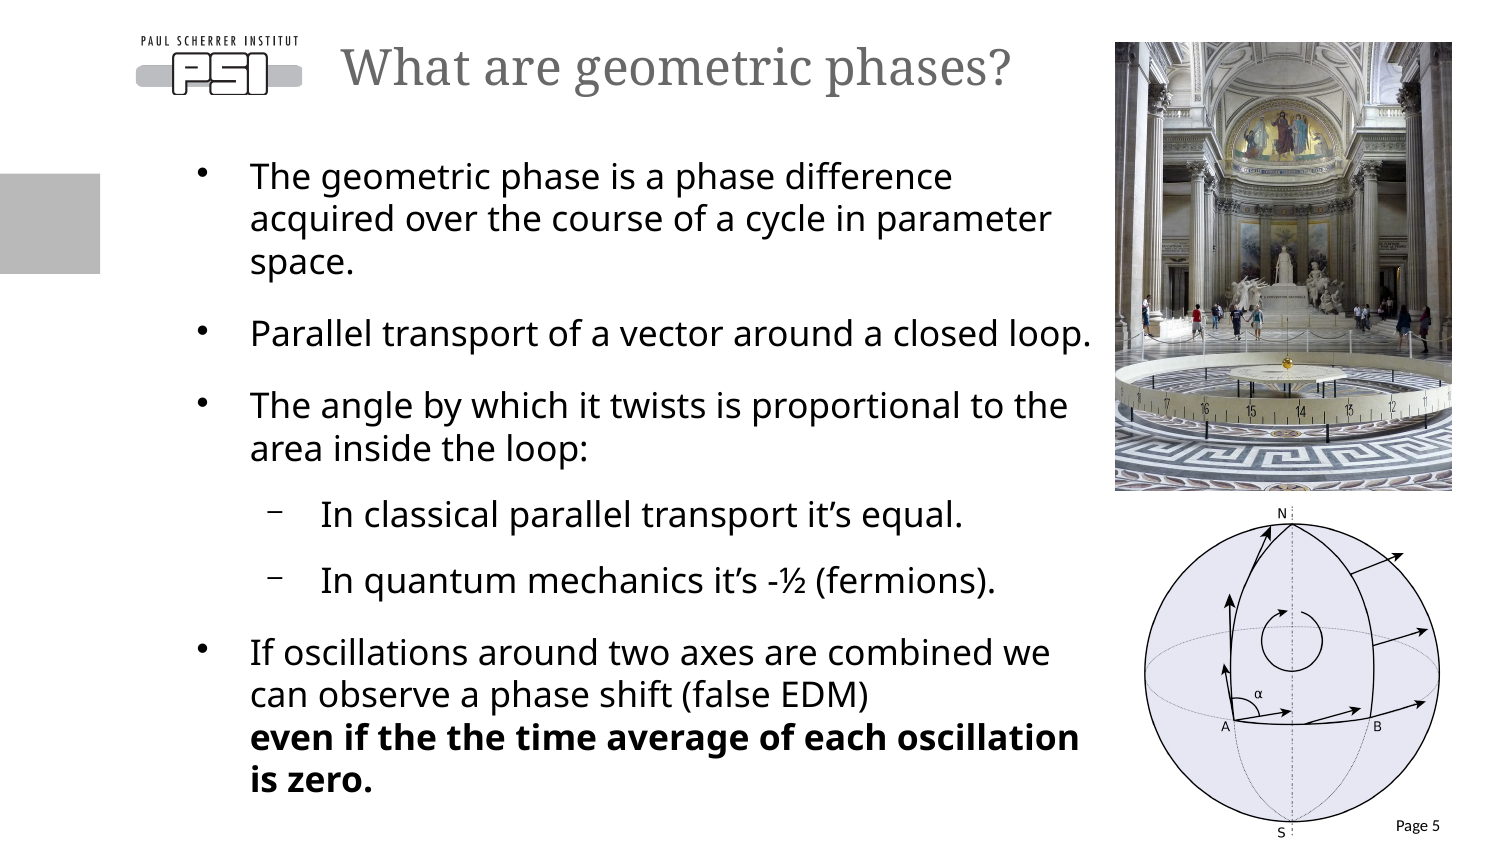

What are geometric phases?
# The geometric phase is a phase difference acquired over the course of a cycle in parameter space.
Parallel transport of a vector around a closed loop.
The angle by which it twists is proportional to the area inside the loop:
In classical parallel transport it’s equal.
In quantum mechanics it’s -½ (fermions).
If oscillations around two axes are combined we can observe a phase shift (false EDM)
even if the the time average of each oscillation is zero.
Page